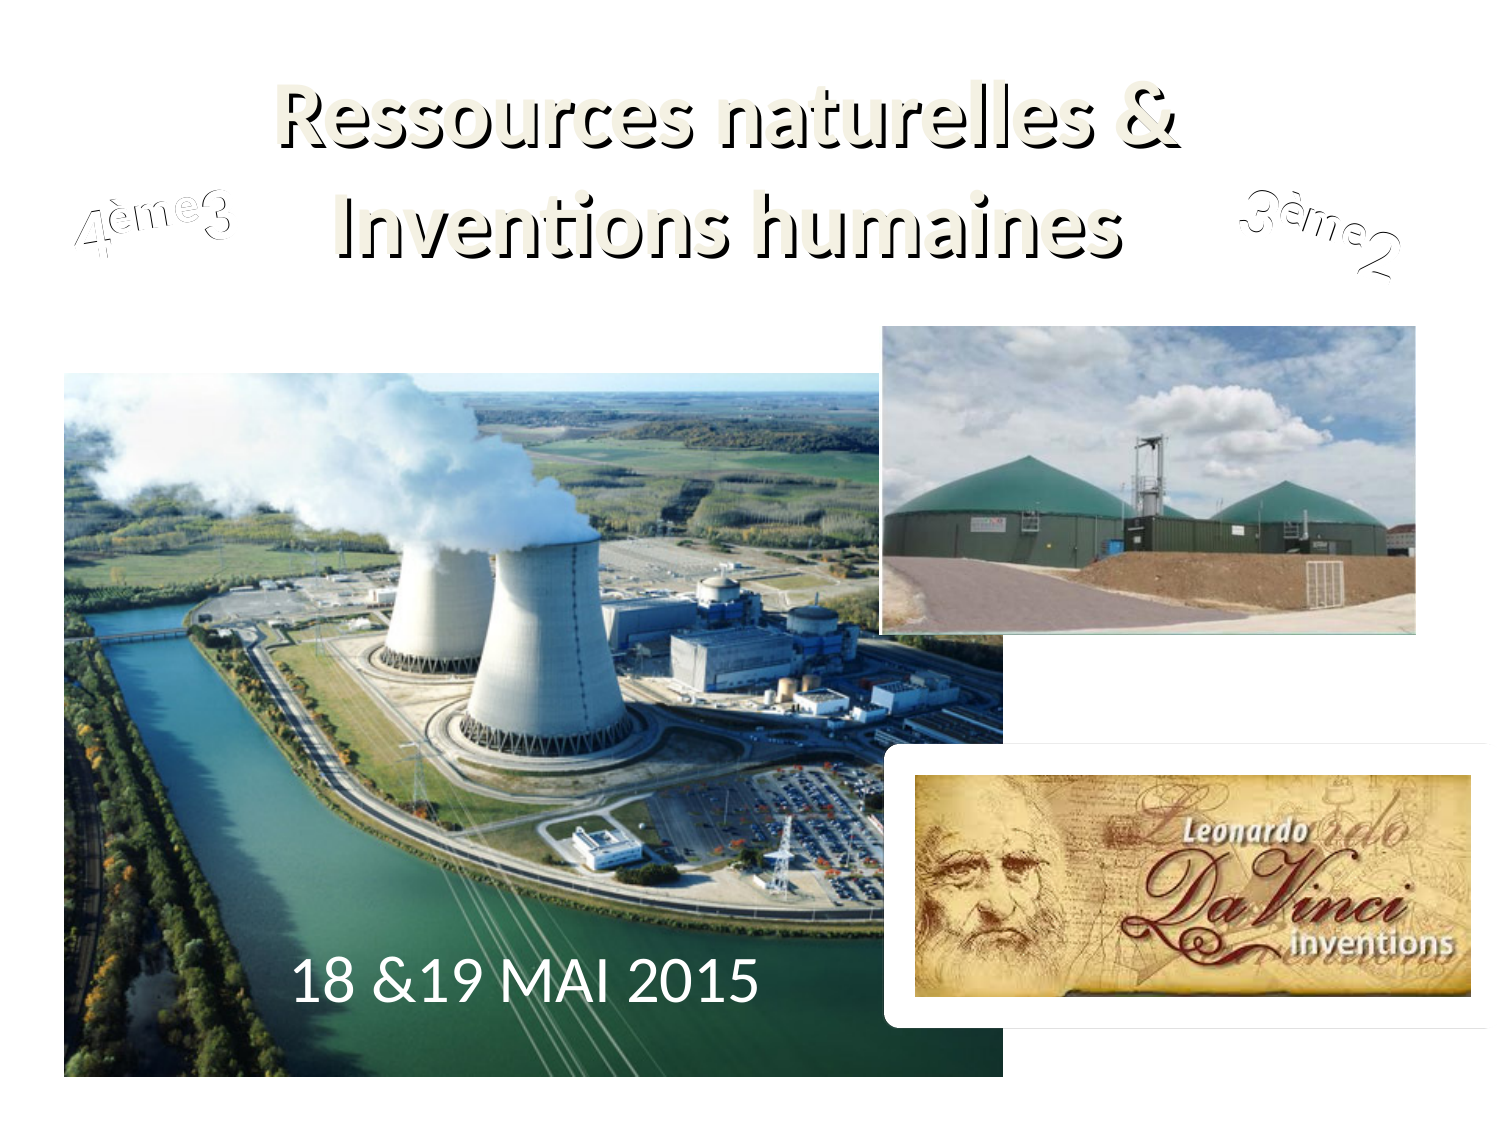

# Ressources naturelles & Inventions humaines
4ème3
3ème2
18 &19 MAI 2015